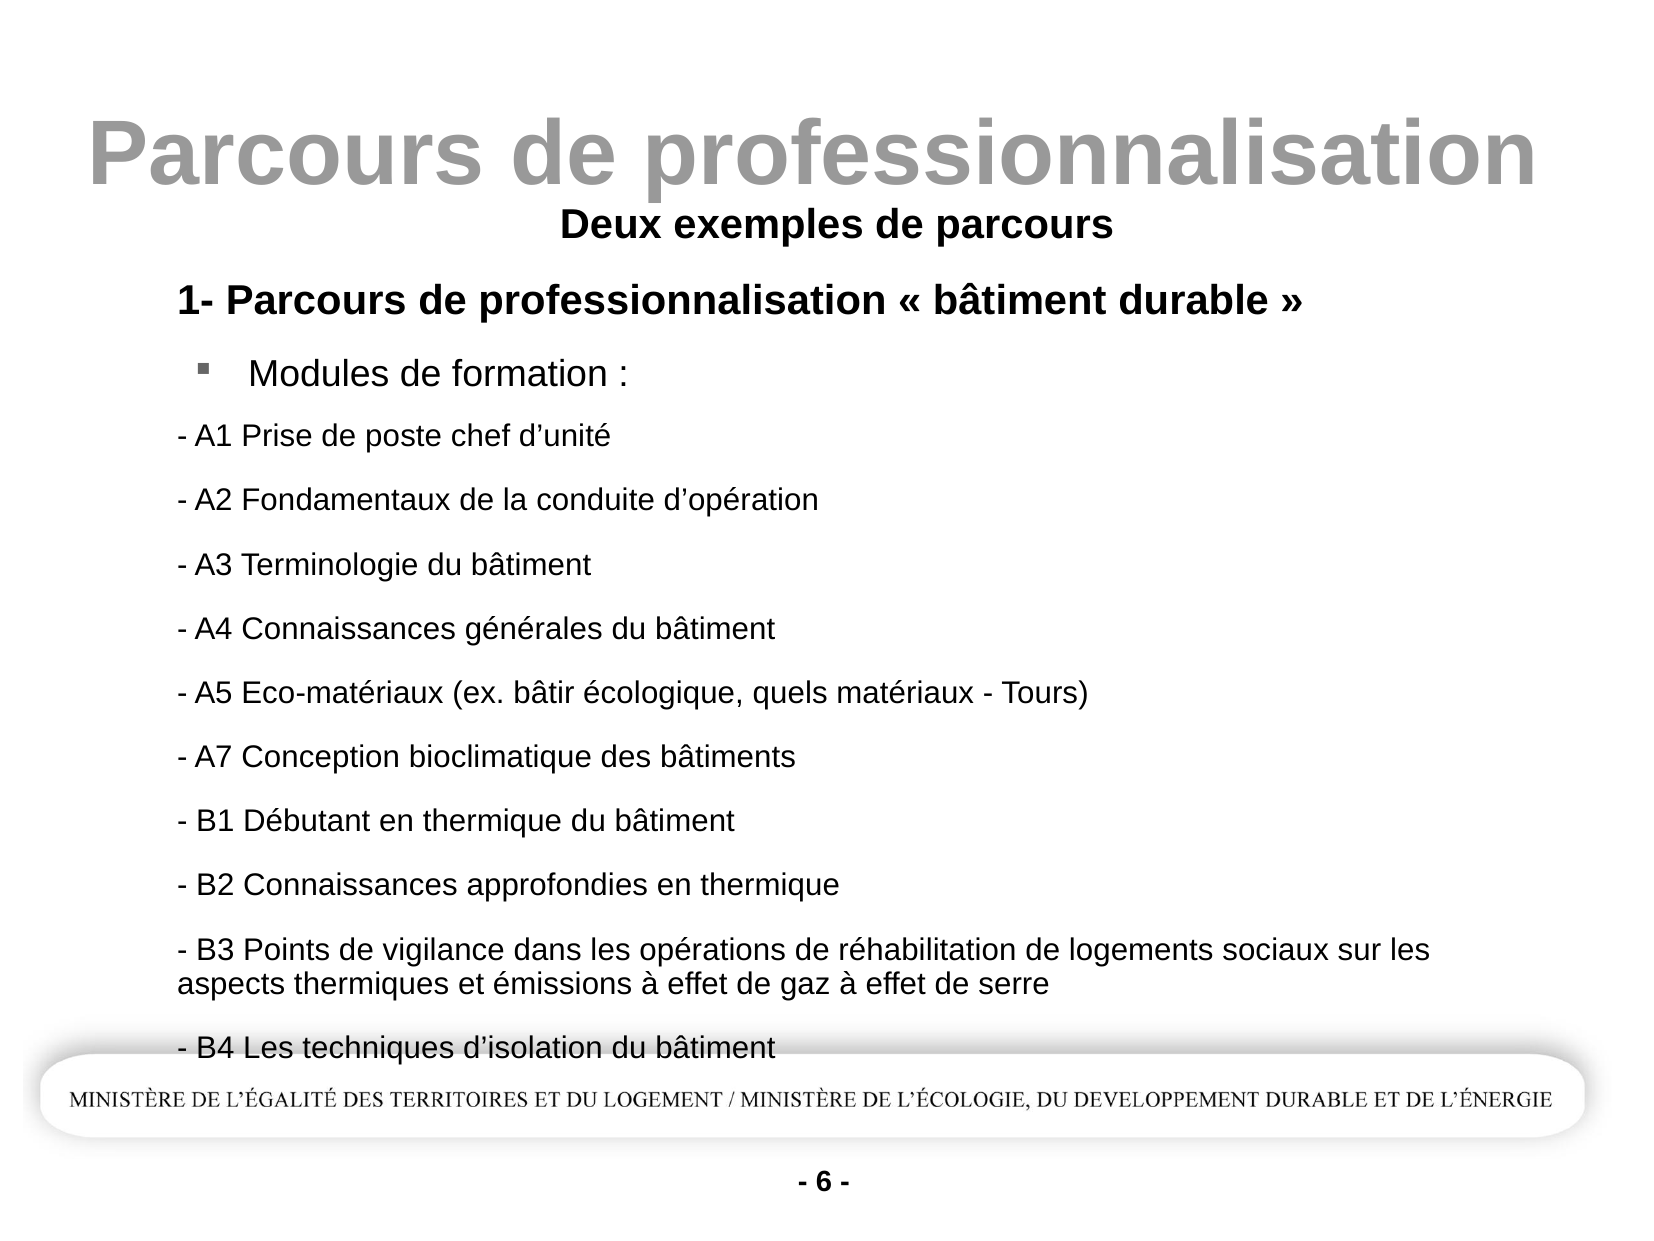

# Parcours de professionnalisation
Deux exemples de parcours
1- Parcours de professionnalisation « bâtiment durable »
Modules de formation :
- A1 Prise de poste chef d’unité
- A2 Fondamentaux de la conduite d’opération
- A3 Terminologie du bâtiment
- A4 Connaissances générales du bâtiment
- A5 Eco-matériaux (ex. bâtir écologique, quels matériaux - Tours)
- A7 Conception bioclimatique des bâtiments
- B1 Débutant en thermique du bâtiment
- B2 Connaissances approfondies en thermique
- B3 Points de vigilance dans les opérations de réhabilitation de logements sociaux sur les aspects thermiques et émissions à effet de gaz à effet de serre
- B4 Les techniques d’isolation du bâtiment